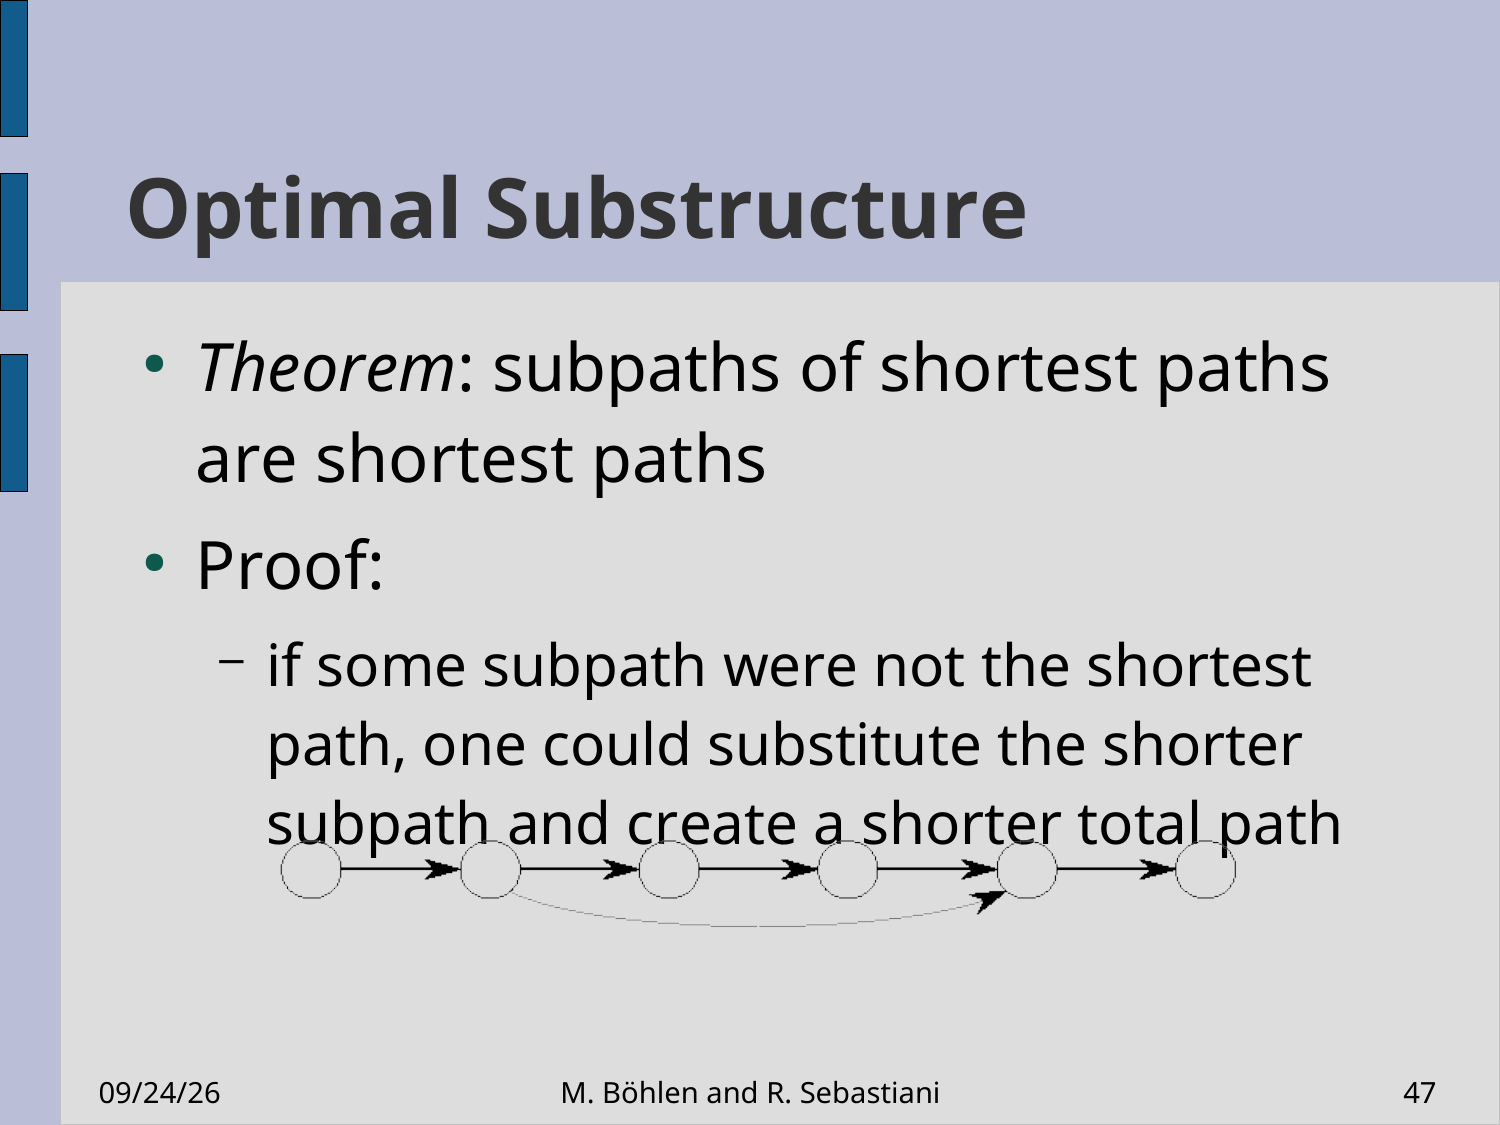

# Optimal Substructure
Theorem: subpaths of shortest paths are shortest paths
Proof:
if some subpath were not the shortest path, one could substitute the shorter subpath and create a shorter total path
M. Böhlen and R. Sebastiani
47